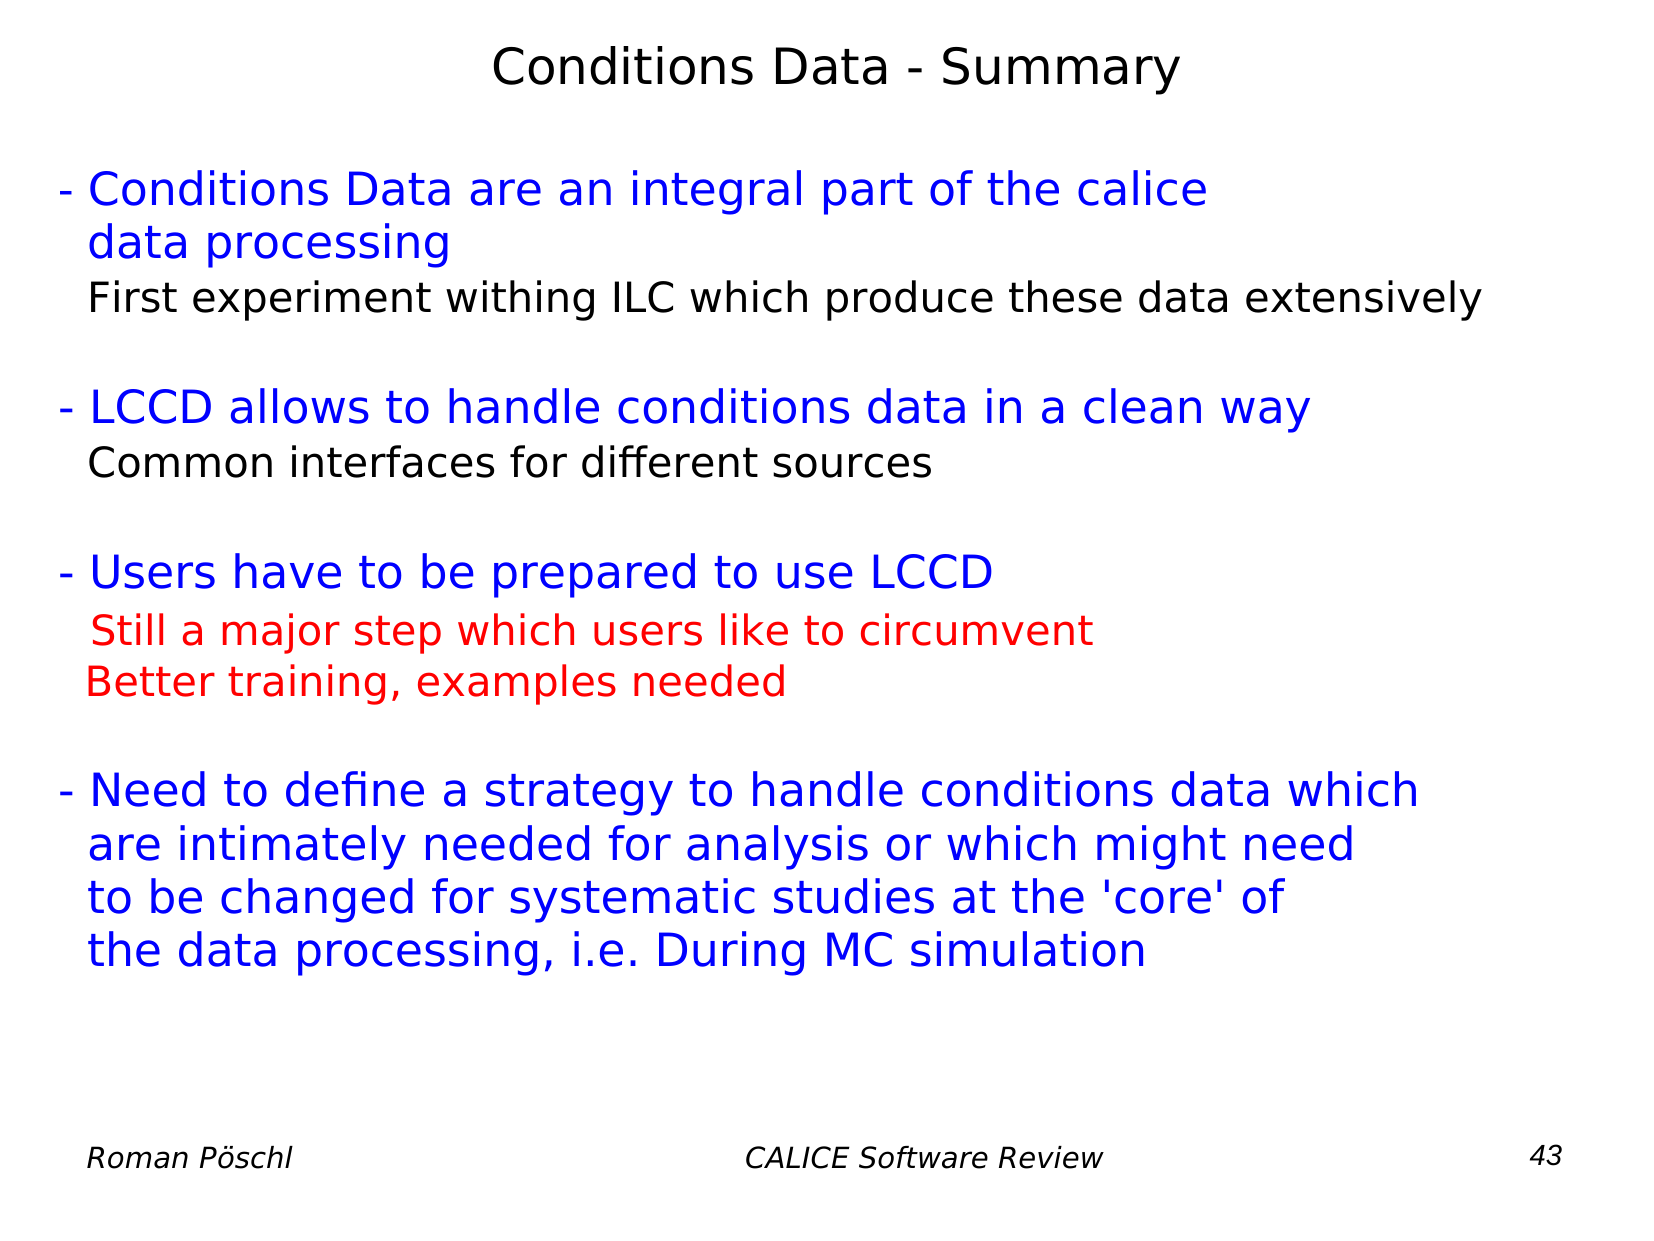

Conditions Data - Summary
- Conditions Data are an integral part of the calice
 data processing
 First experiment withing ILC which produce these data extensively
- LCCD allows to handle conditions data in a clean way
 Common interfaces for different sources
- Users have to be prepared to use LCCD
 Still a major step which users like to circumvent
 Better training, examples needed
- Need to define a strategy to handle conditions data which
 are intimately needed for analysis or which might need
 to be changed for systematic studies at the 'core' of
 the data processing, i.e. During MC simulation